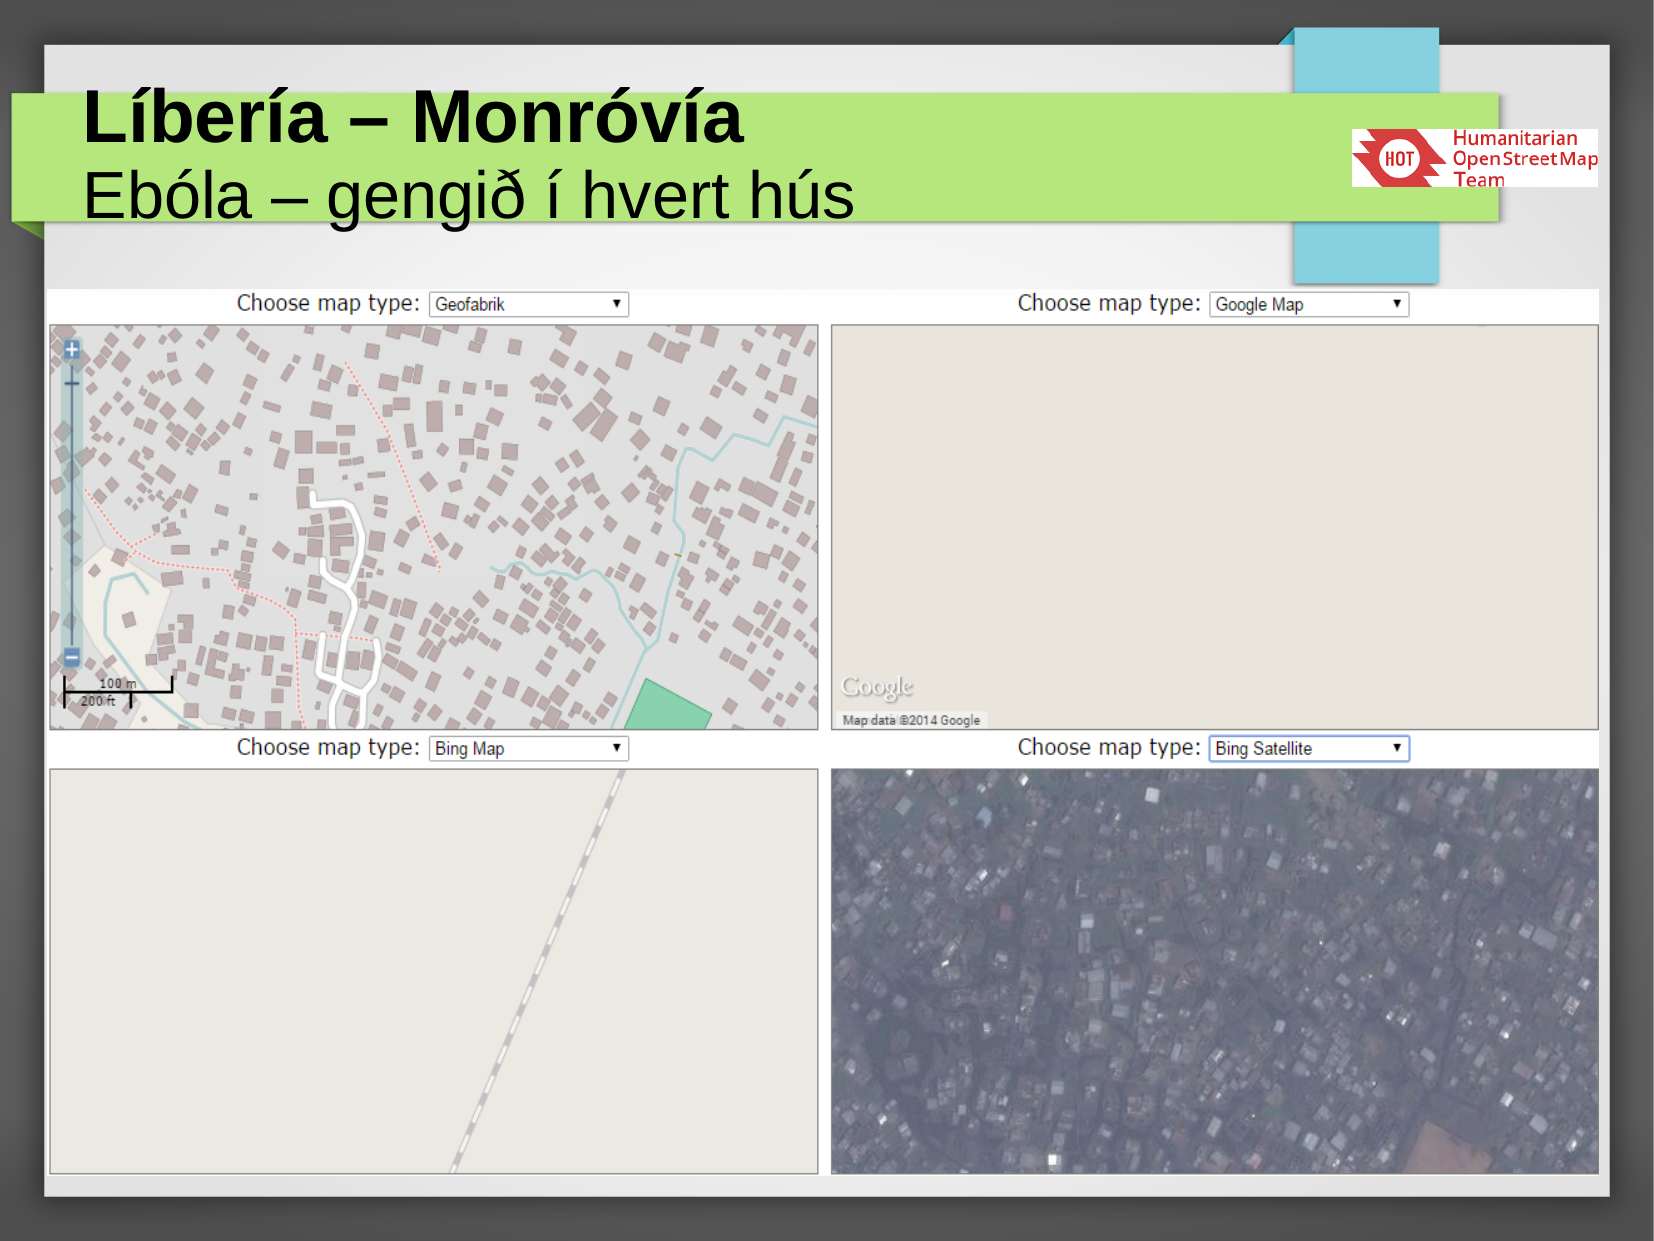

# Líbería – Monróvía Ebóla – gengið í hvert hús